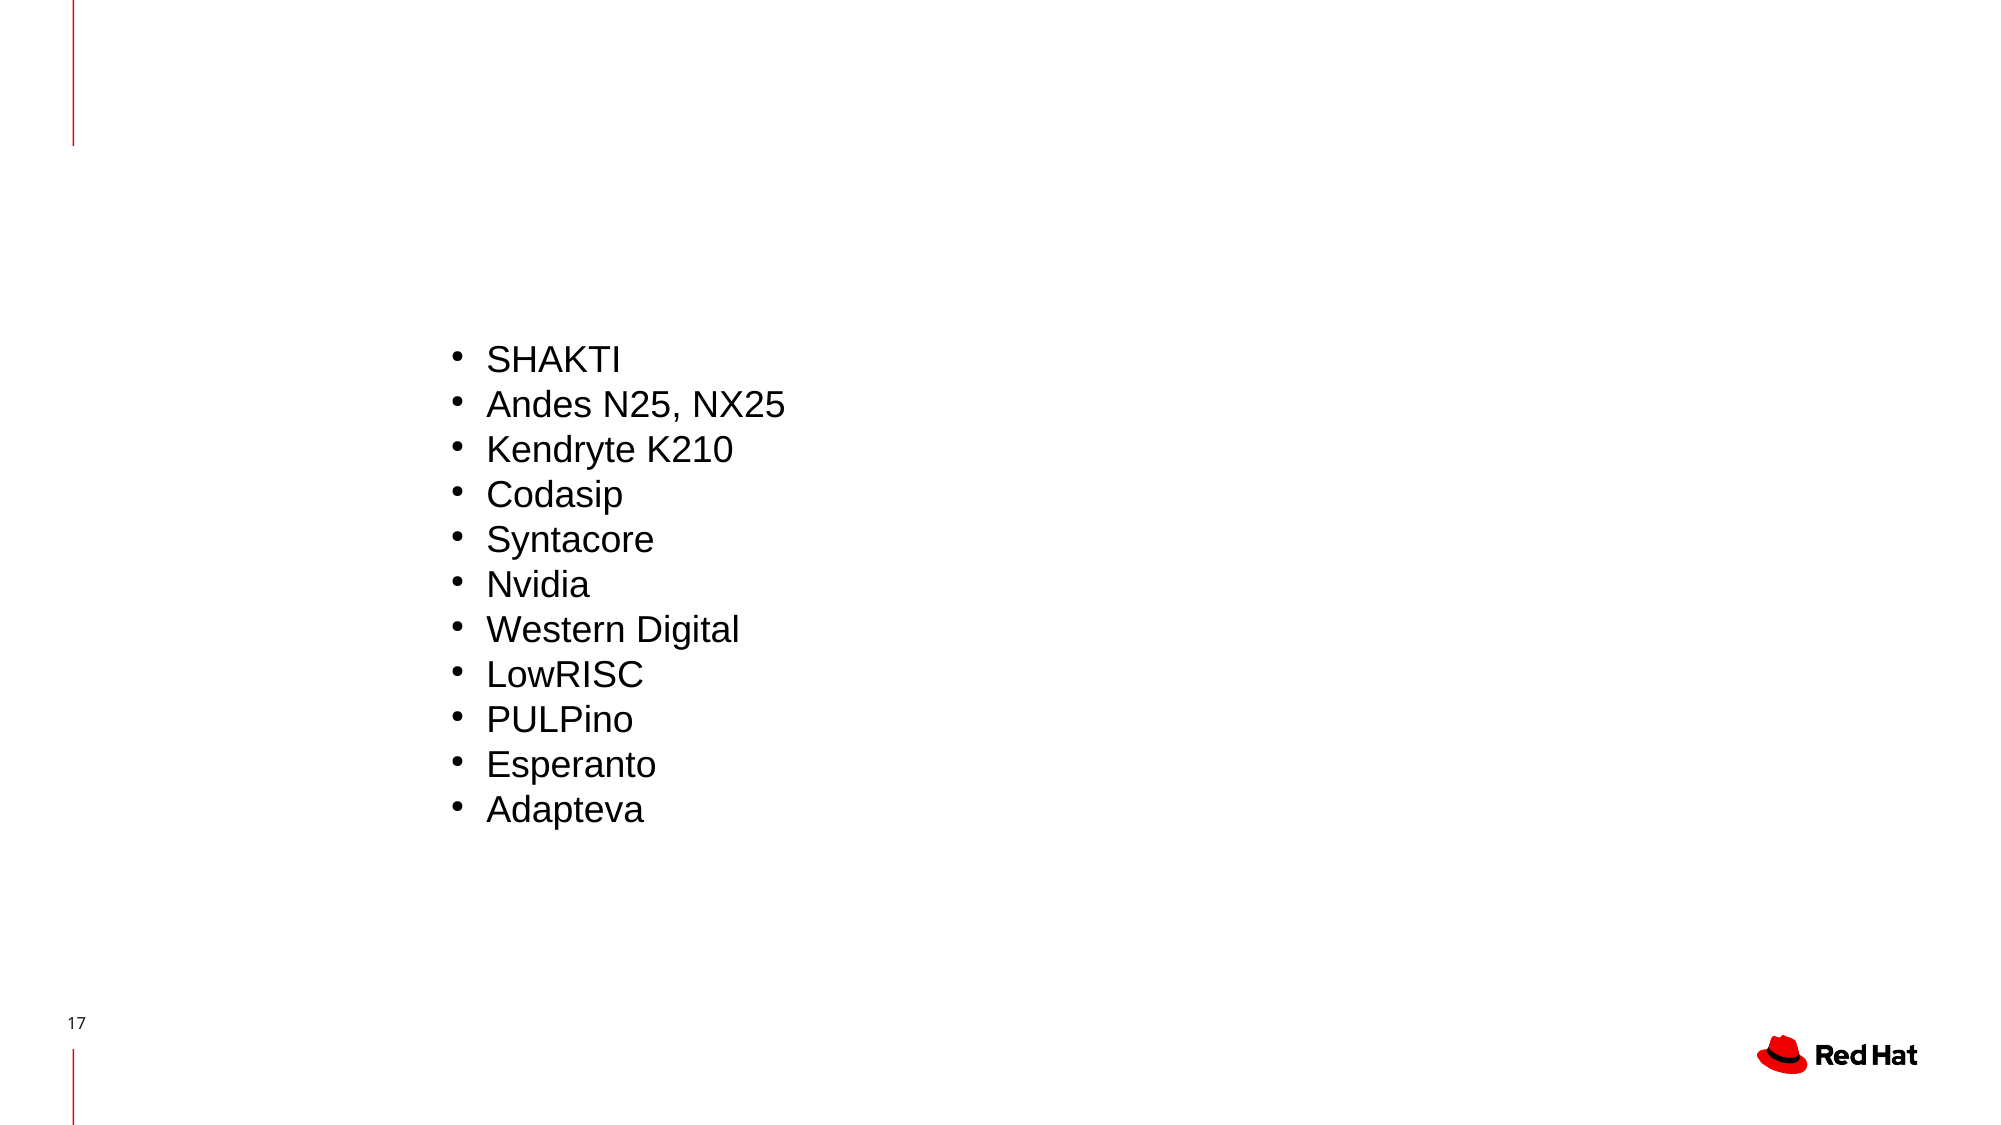

SHAKTI
Andes N25, NX25
Kendryte K210
Codasip
Syntacore
Nvidia
Western Digital
LowRISC
PULPino
Esperanto
Adapteva
17